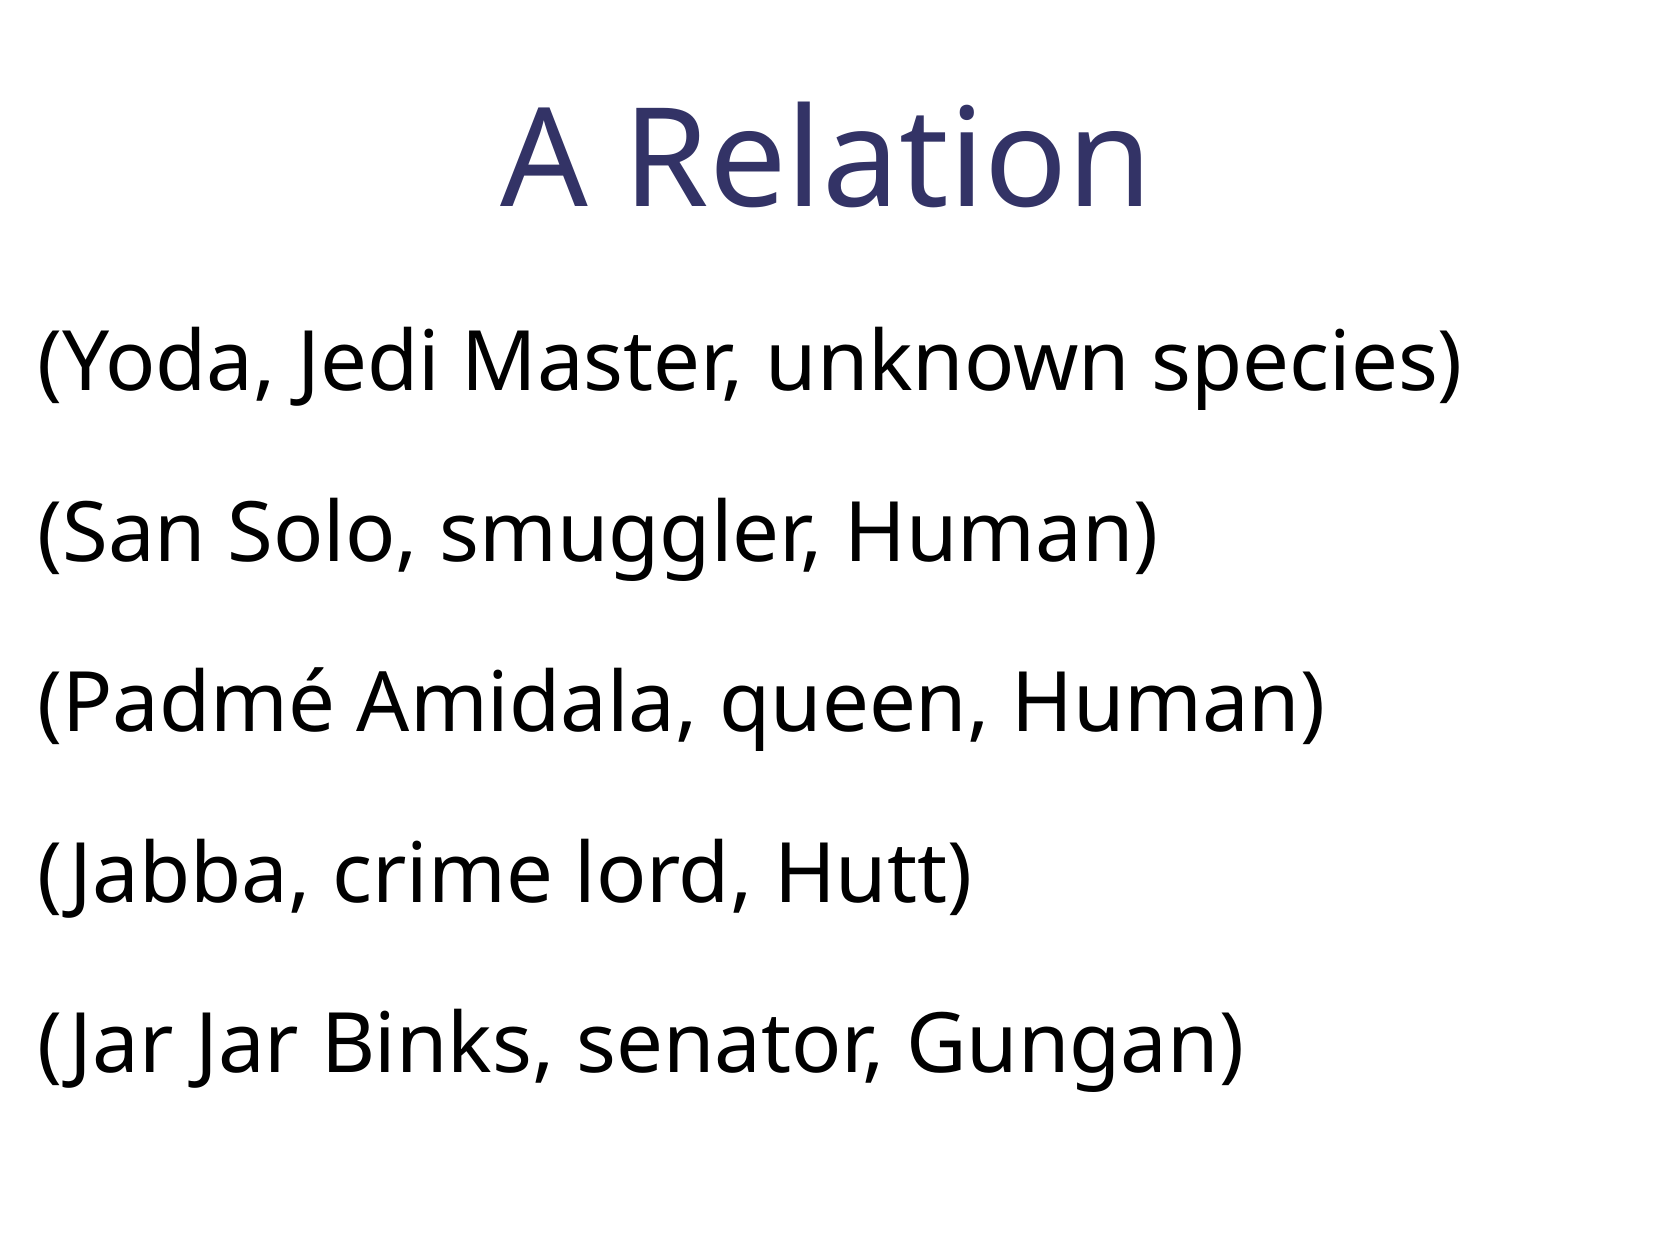

# A Relation
(Yoda, Jedi Master, unknown species)
(San Solo, smuggler, Human)
(Padmé Amidala, queen, Human)
(Jabba, crime lord, Hutt)
(Jar Jar Binks, senator, Gungan)